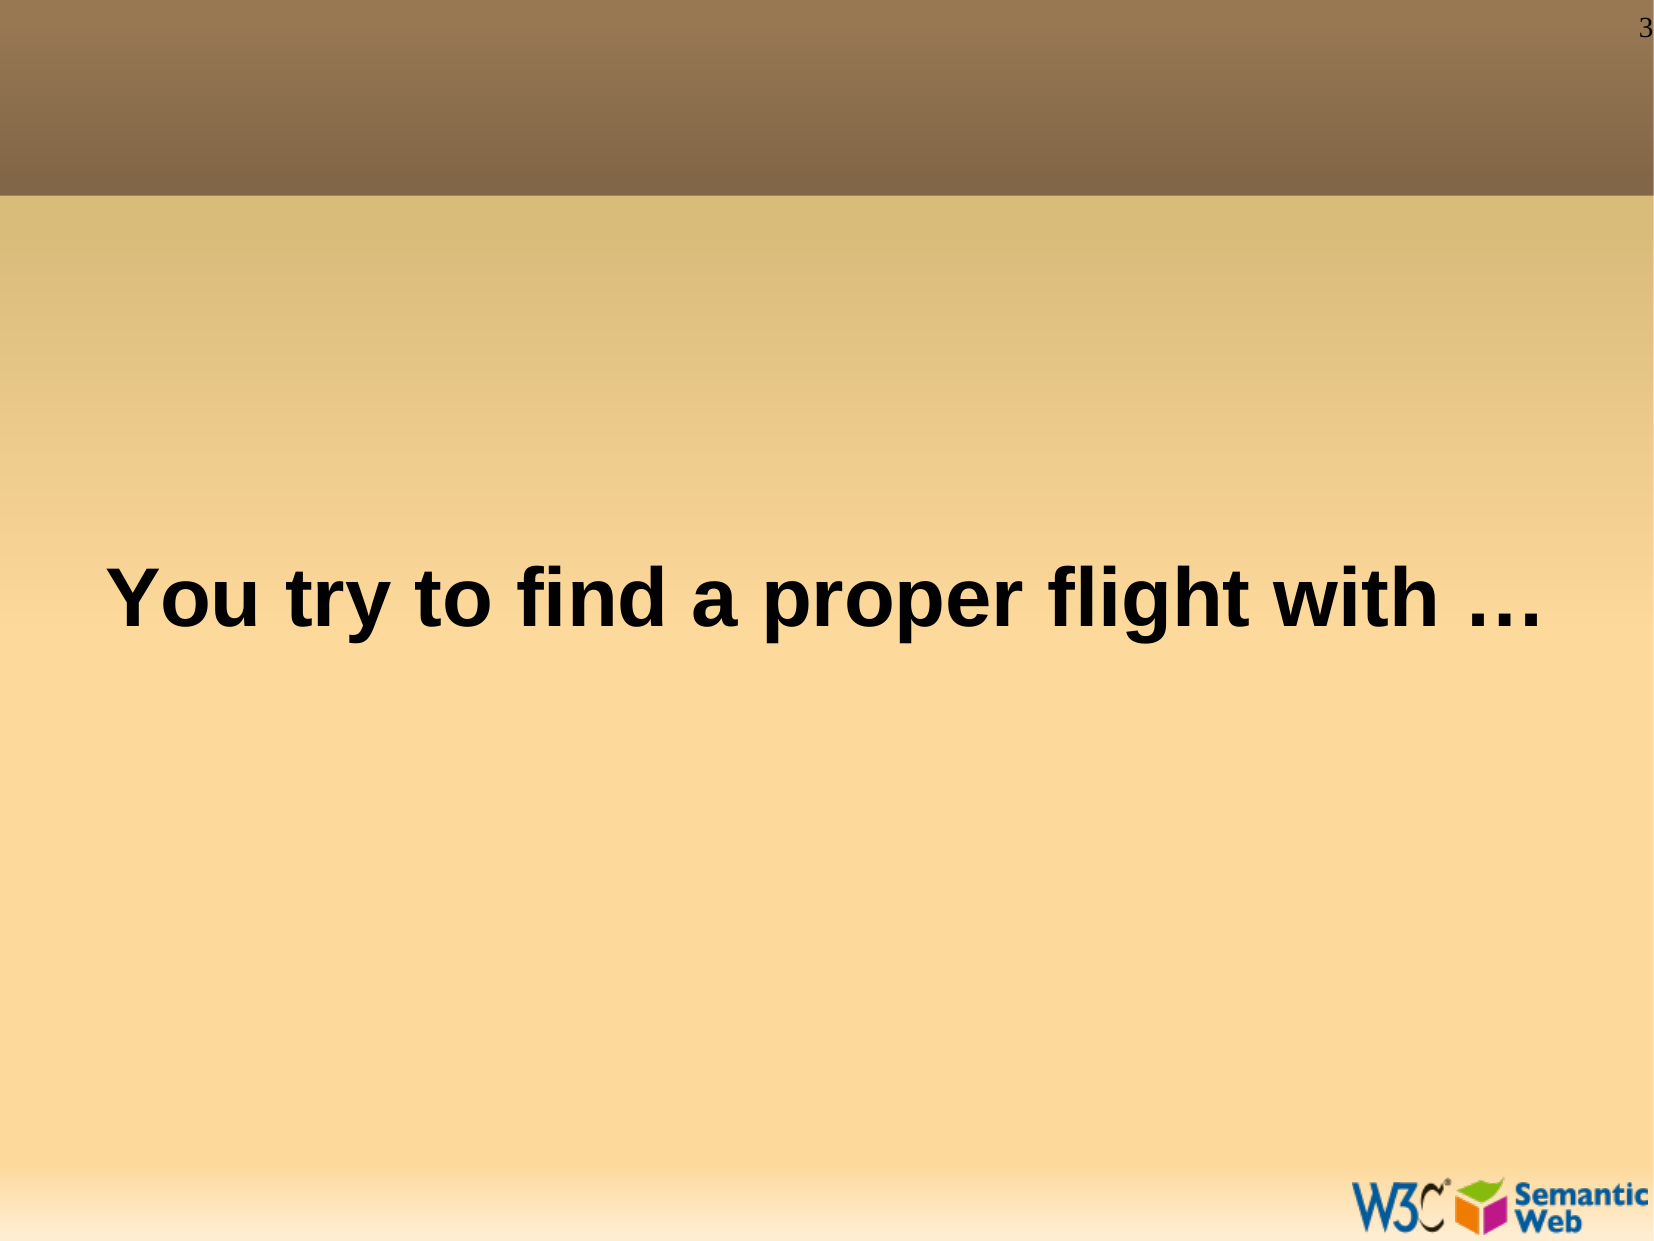

3
# You try to find a proper flight with …